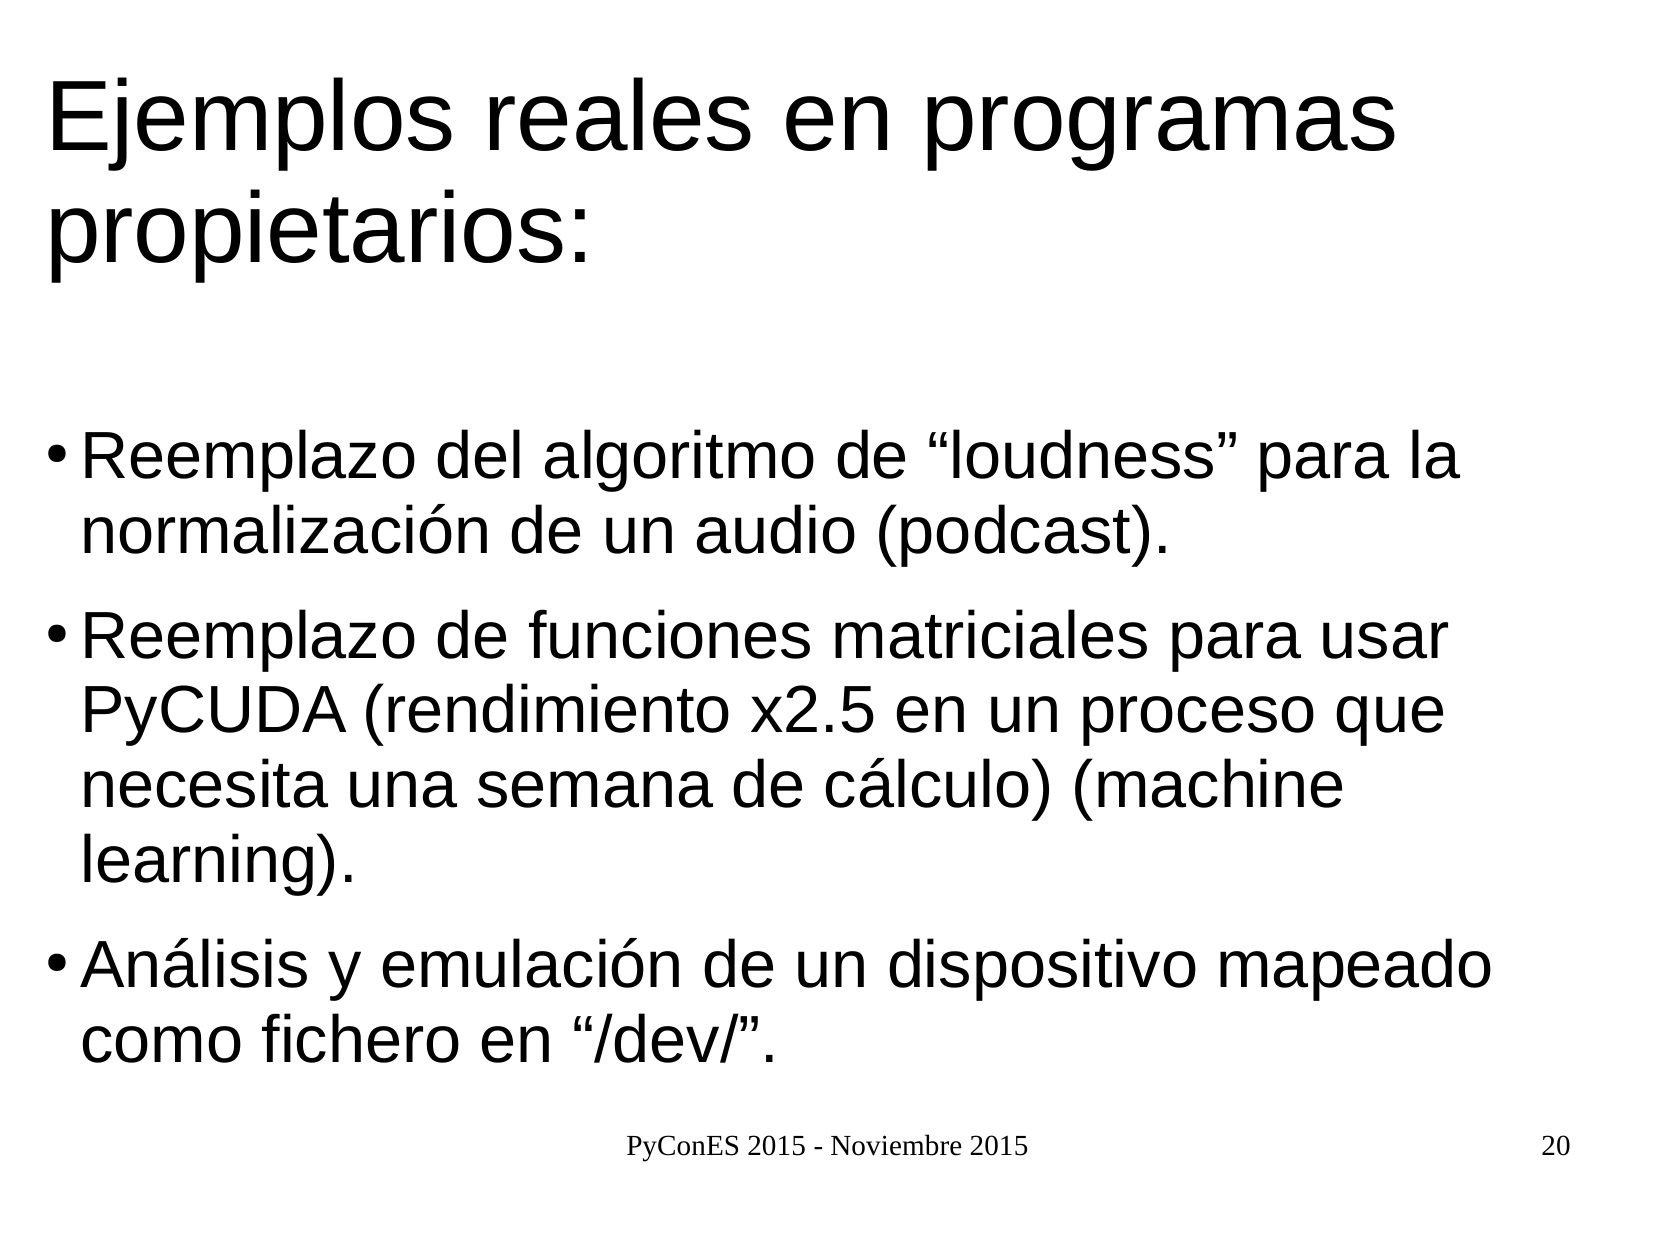

# Ejemplos reales en programas propietarios:
Reemplazo del algoritmo de “loudness” para la normalización de un audio (podcast).
Reemplazo de funciones matriciales para usar PyCUDA (rendimiento x2.5 en un proceso que necesita una semana de cálculo) (machine learning).
Análisis y emulación de un dispositivo mapeado como fichero en “/dev/”.
PyConES 2015 - Noviembre 2015
20